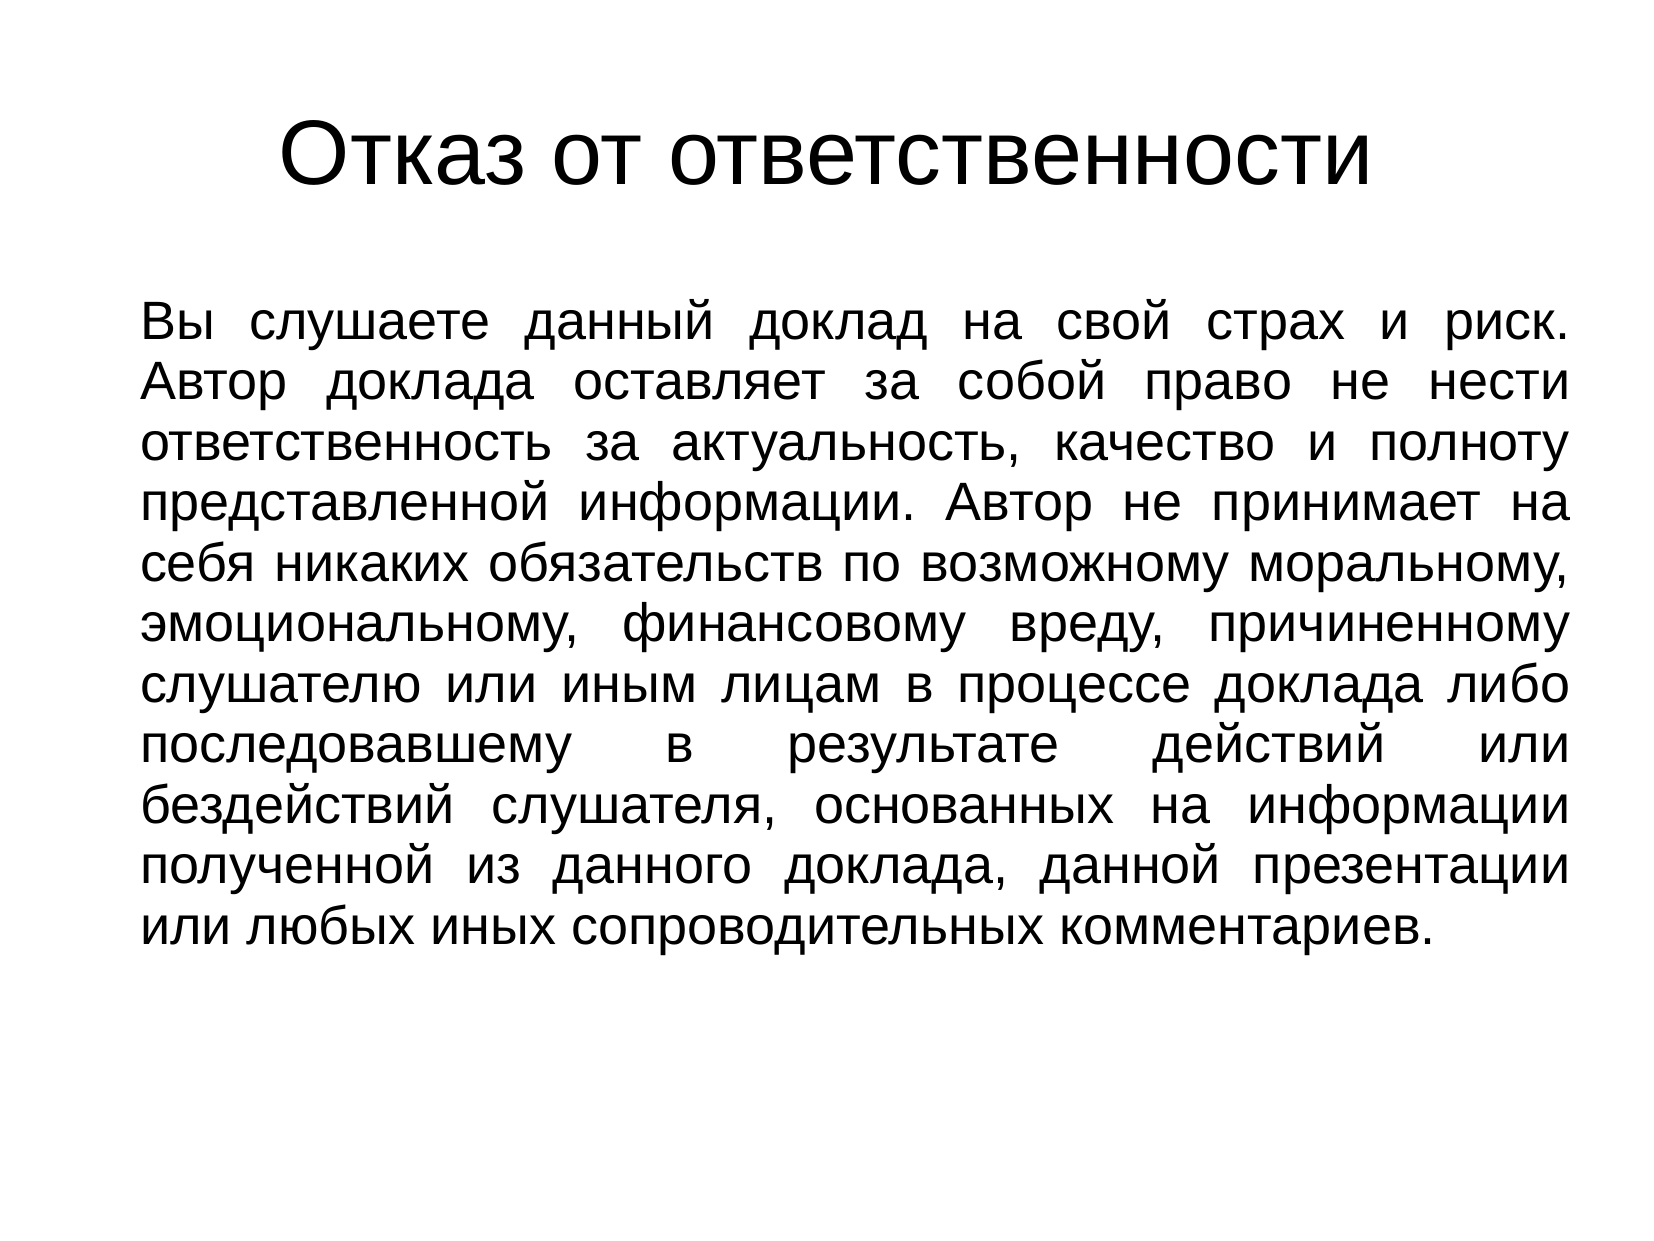

# Отказ от ответственности
Вы слушаете данный доклад на свой страх и риск. Автор доклада оставляет за собой право не нести ответственность за актуальность, качество и полноту представленной информации. Автор не принимает на себя никаких обязательств по возможному моральному, эмоциональному, финансовому вреду, причиненному слушателю или иным лицам в процессе доклада либо последовавшему в результате действий или бездействий слушателя, основанных на информации полученной из данного доклада, данной презентации или любых иных сопроводительных комментариев.